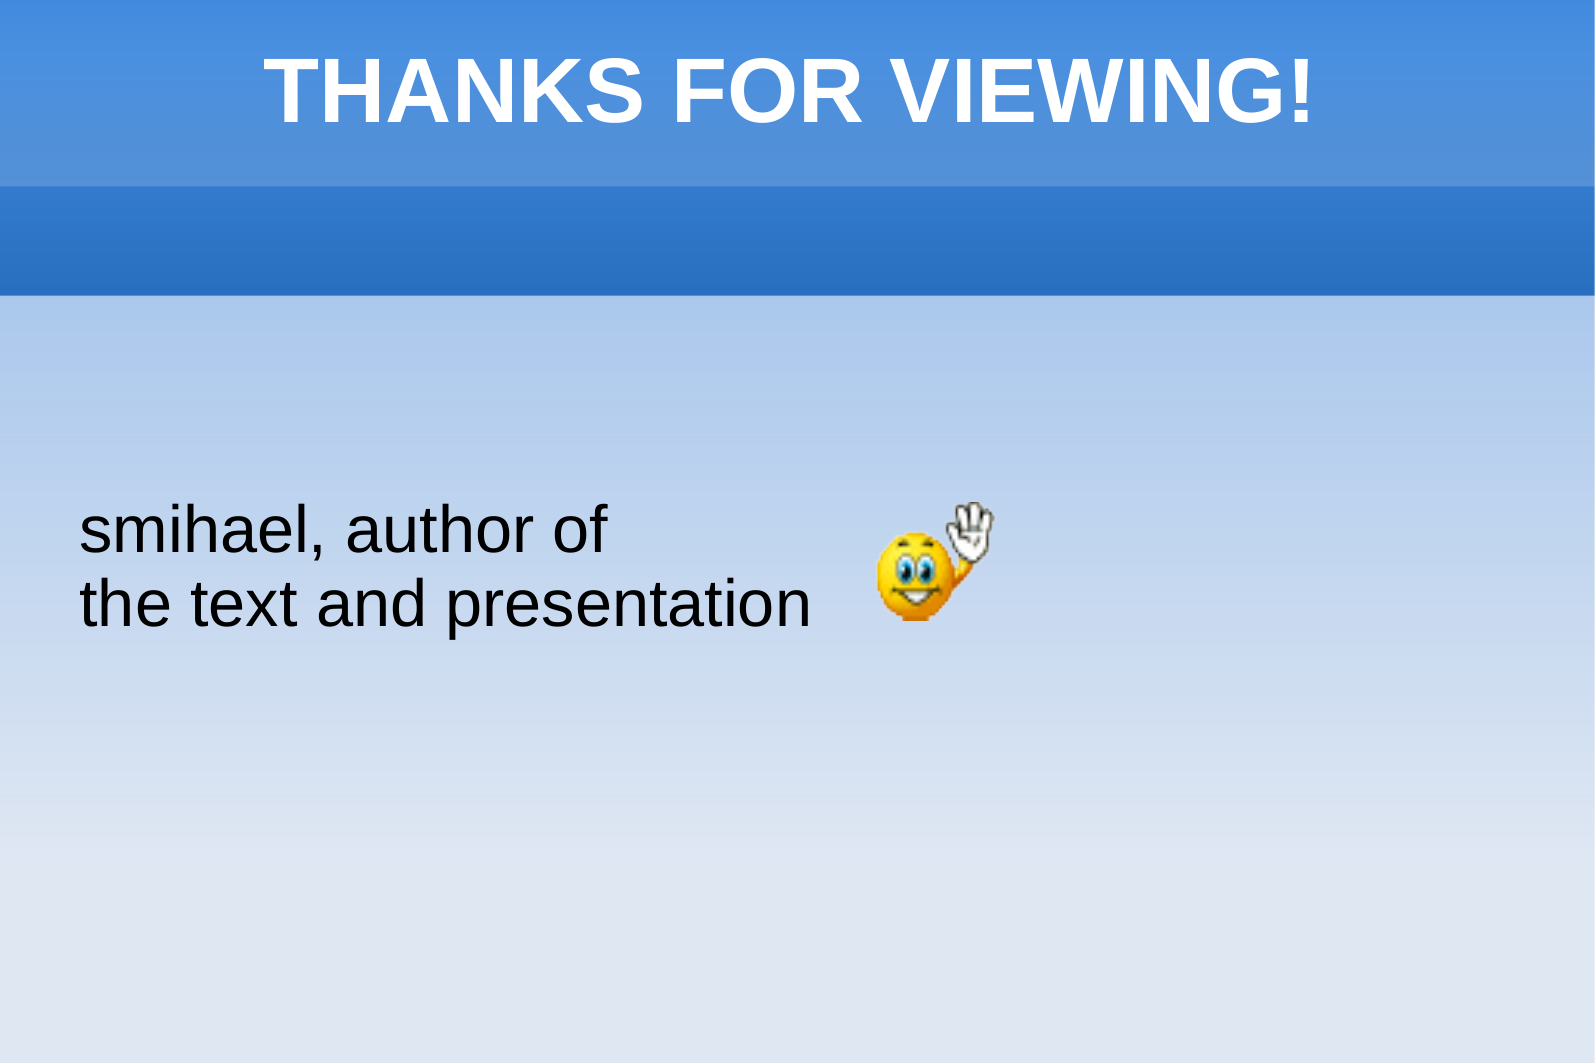

# THANKS FOR VIEWING!
smihael, author of
the text and presentation